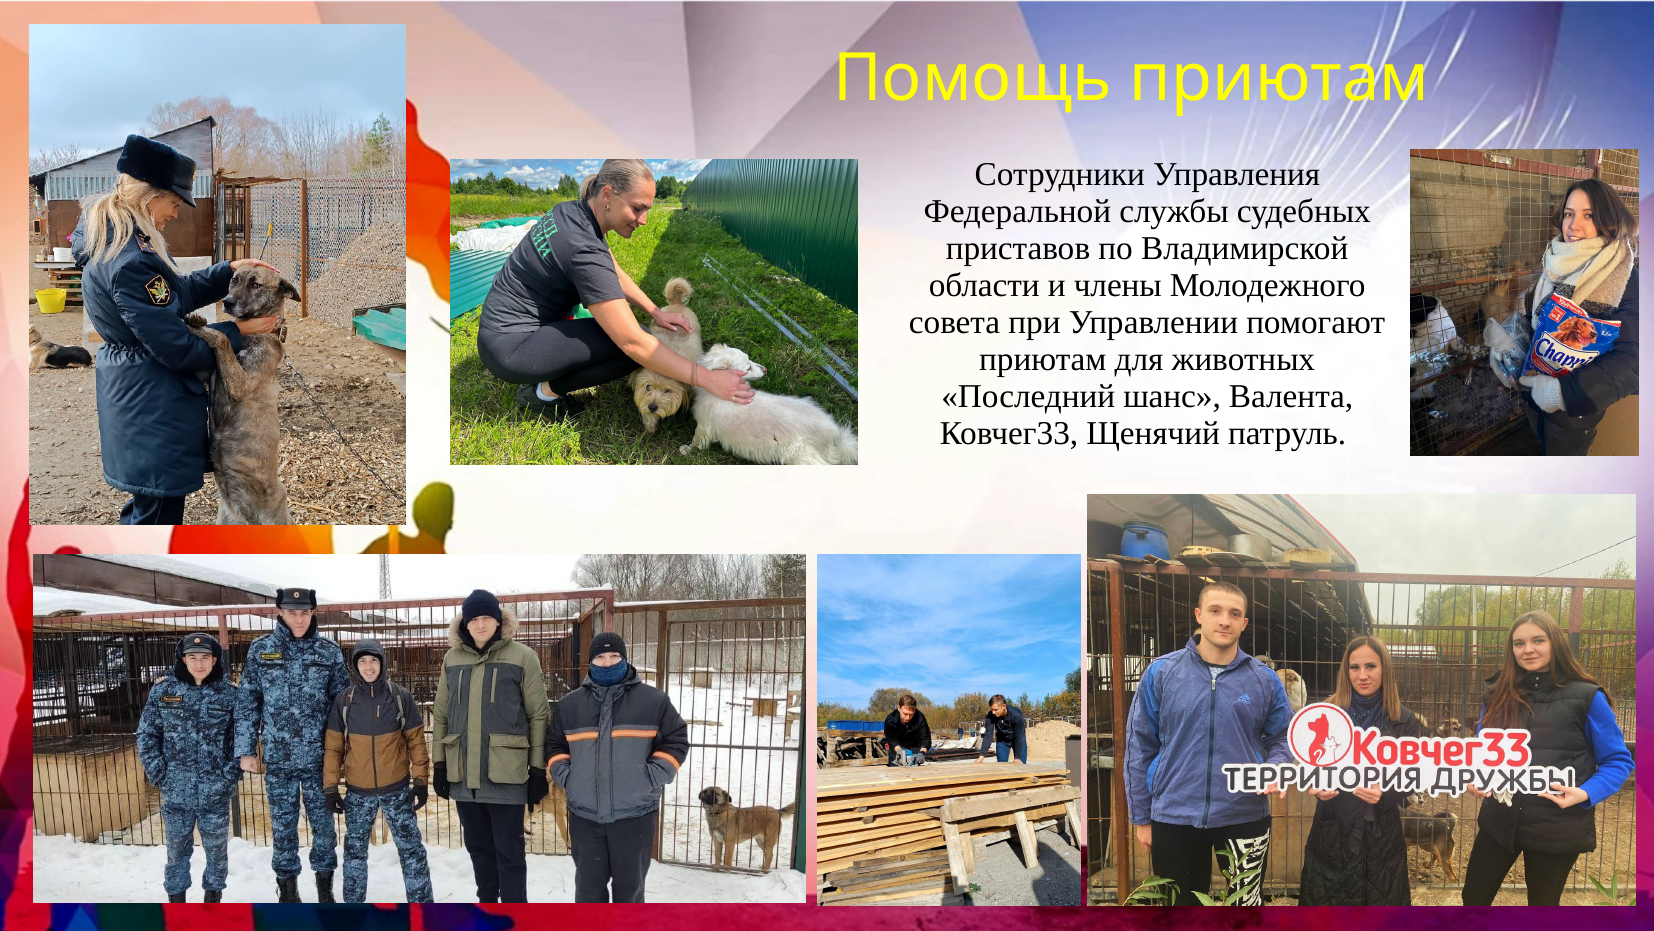

Помощь приютам
Сотрудники Управления Федеральной службы судебных приставов по Владимирской области и члены Молодежного совета при Управлении помогают приютам для животных «Последний шанс», Валента, Ковчег33, Щенячий патруль.